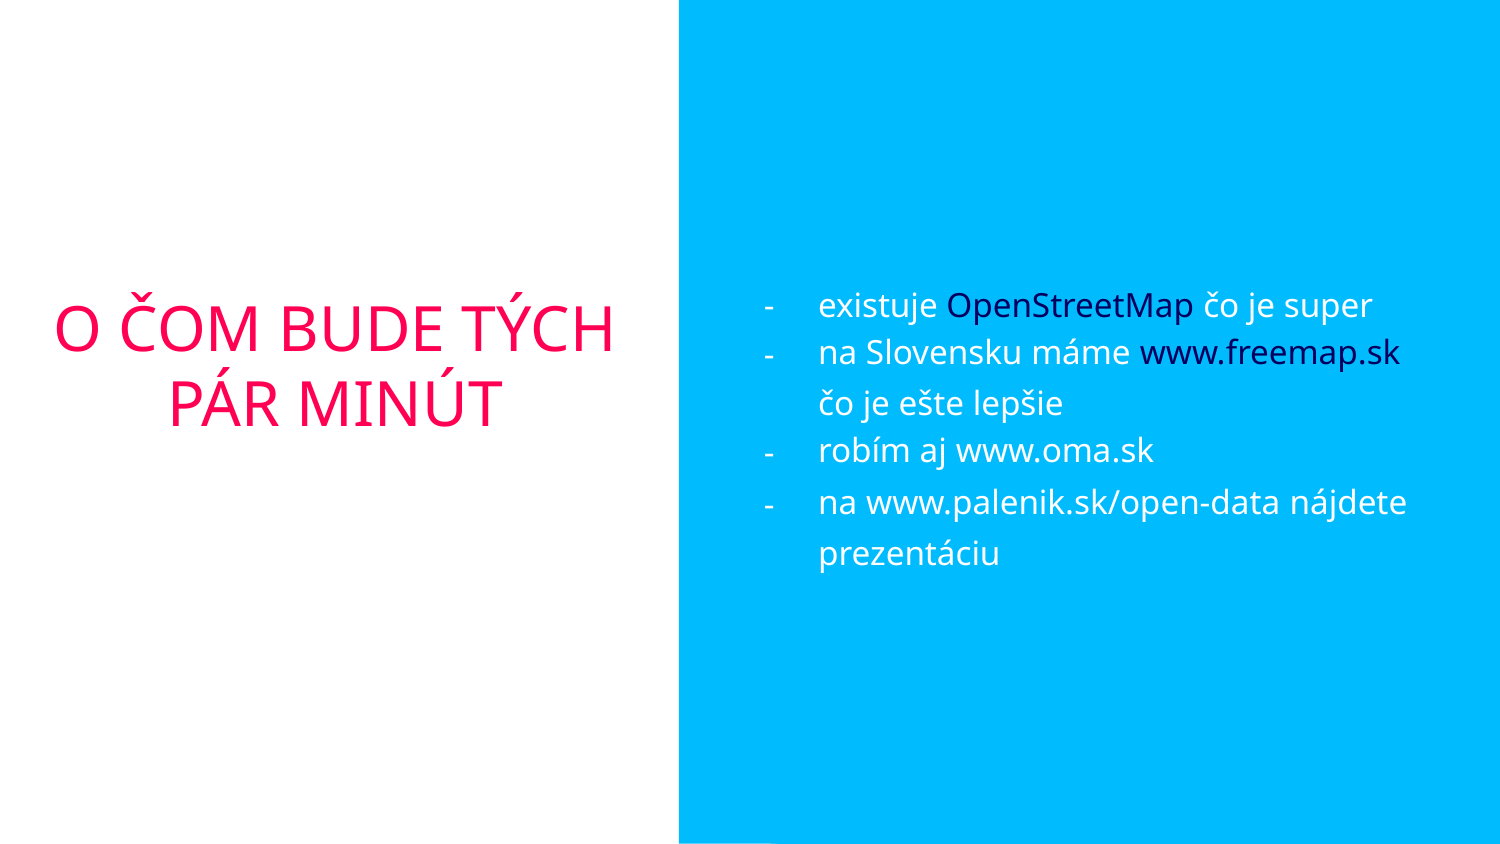

existuje OpenStreetMap čo je super
na Slovensku máme www.freemap.sk čo je ešte lepšie
robím aj www.oma.sk
na www.palenik.sk/open-data nájdete prezentáciu
# O ČOM BUDE TÝCH PÁR MINÚT